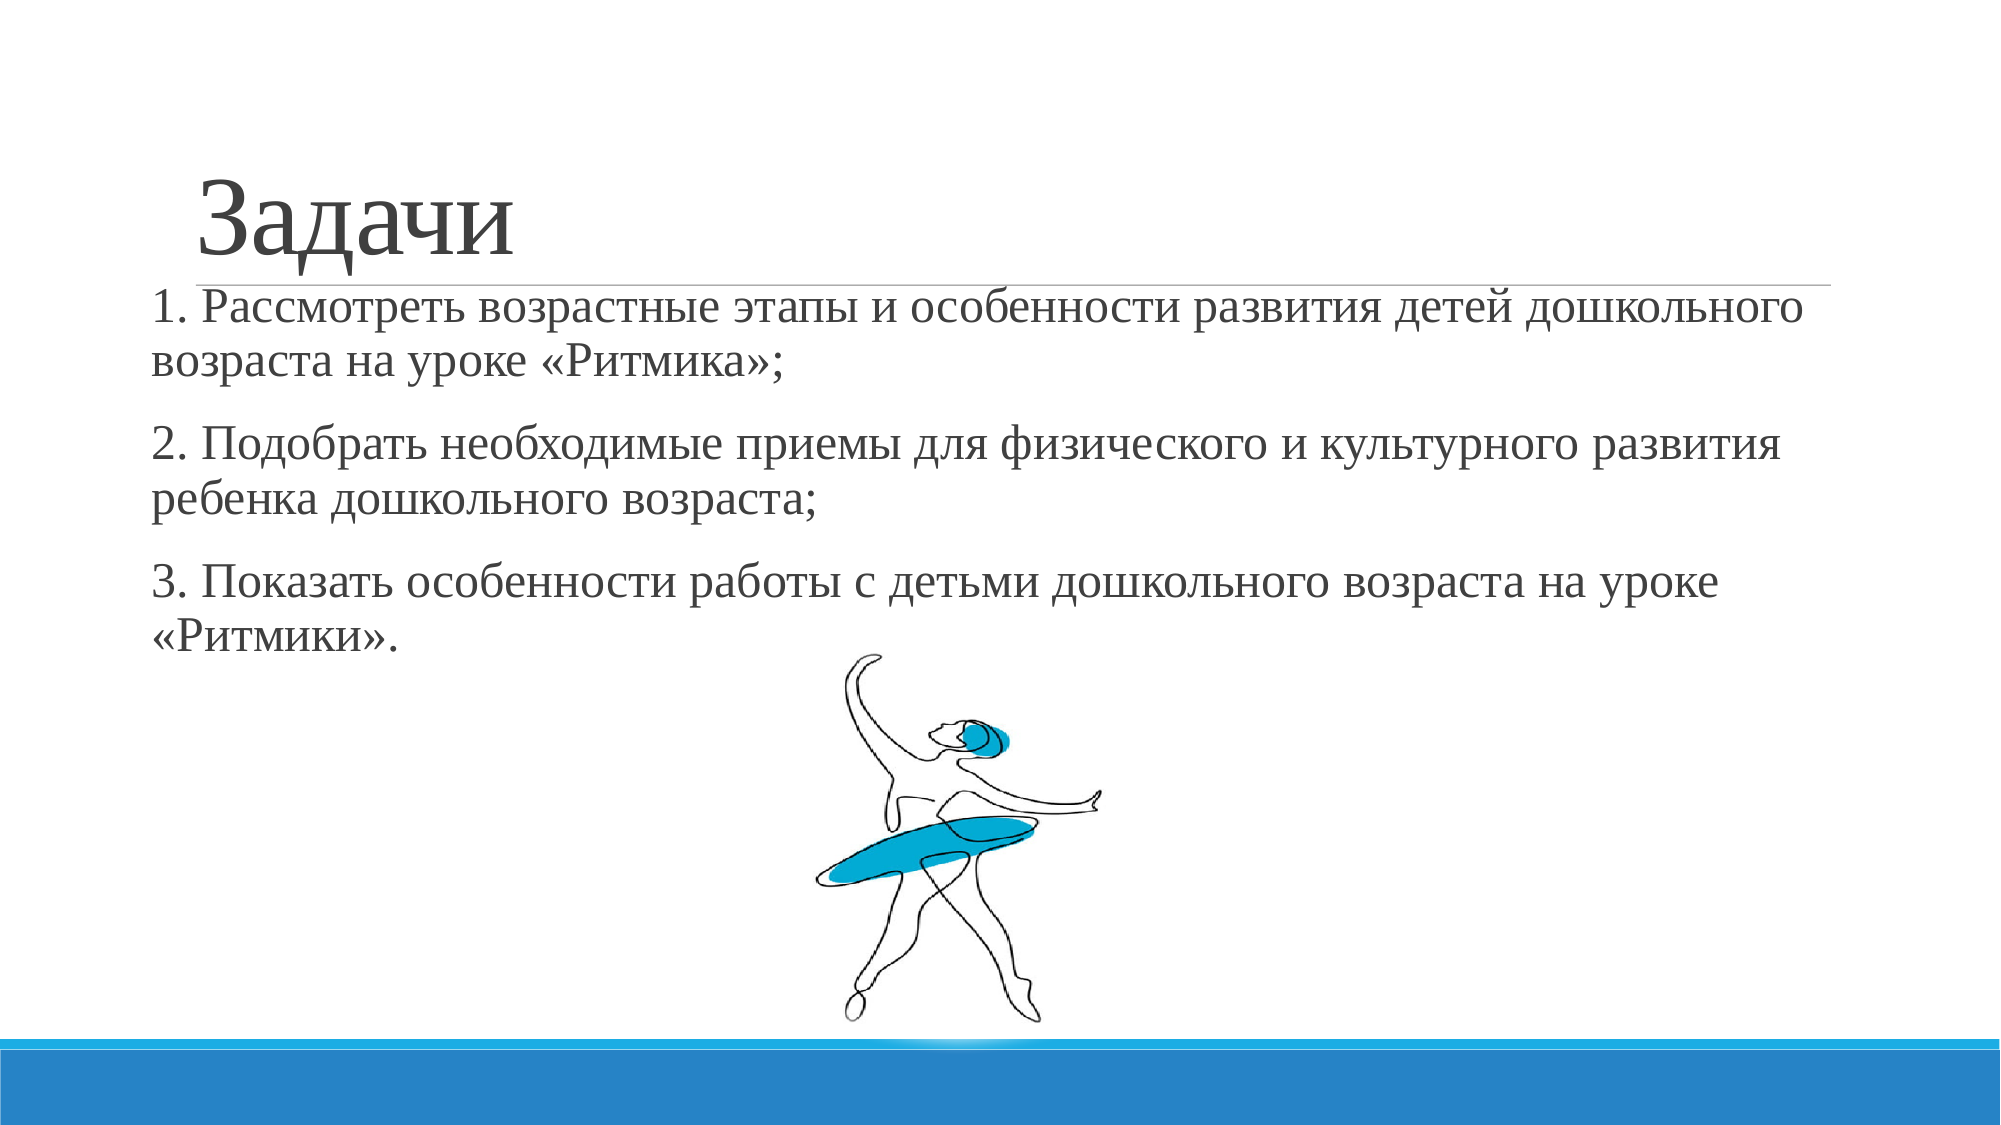

# Задачи
1. Рассмотреть возрастные этапы и особенности развития детей дошкольного возраста на уроке «Ритмика»;
2. Подобрать необходимые приемы для физического и культурного развития ребенка дошкольного возраста;
3. Показать особенности работы с детьми дошкольного возраста на уроке «Ритмики».